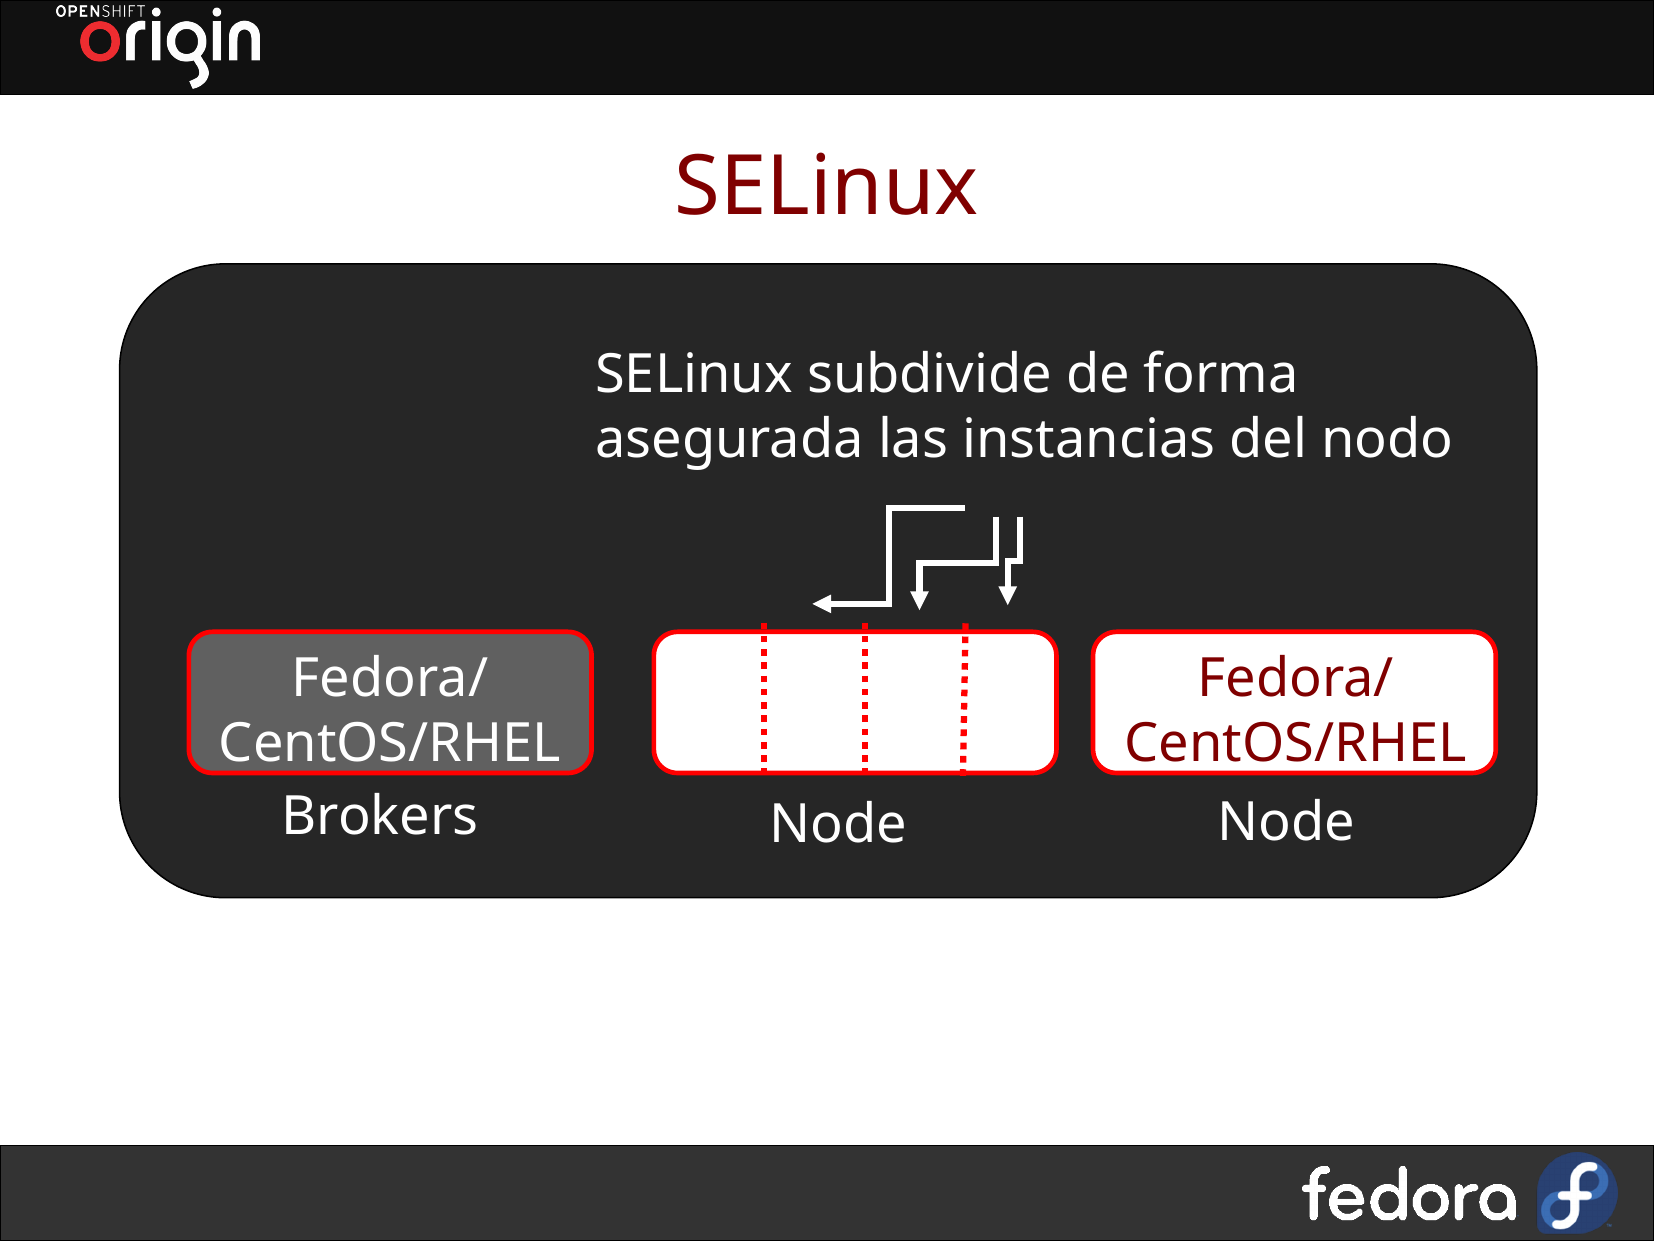

# SELinux
SELinux subdivide de forma asegurada las instancias del nodo
Fedora/CentOS/RHEL
Fedora/CentOS/RHEL
Brokers
Node
Node